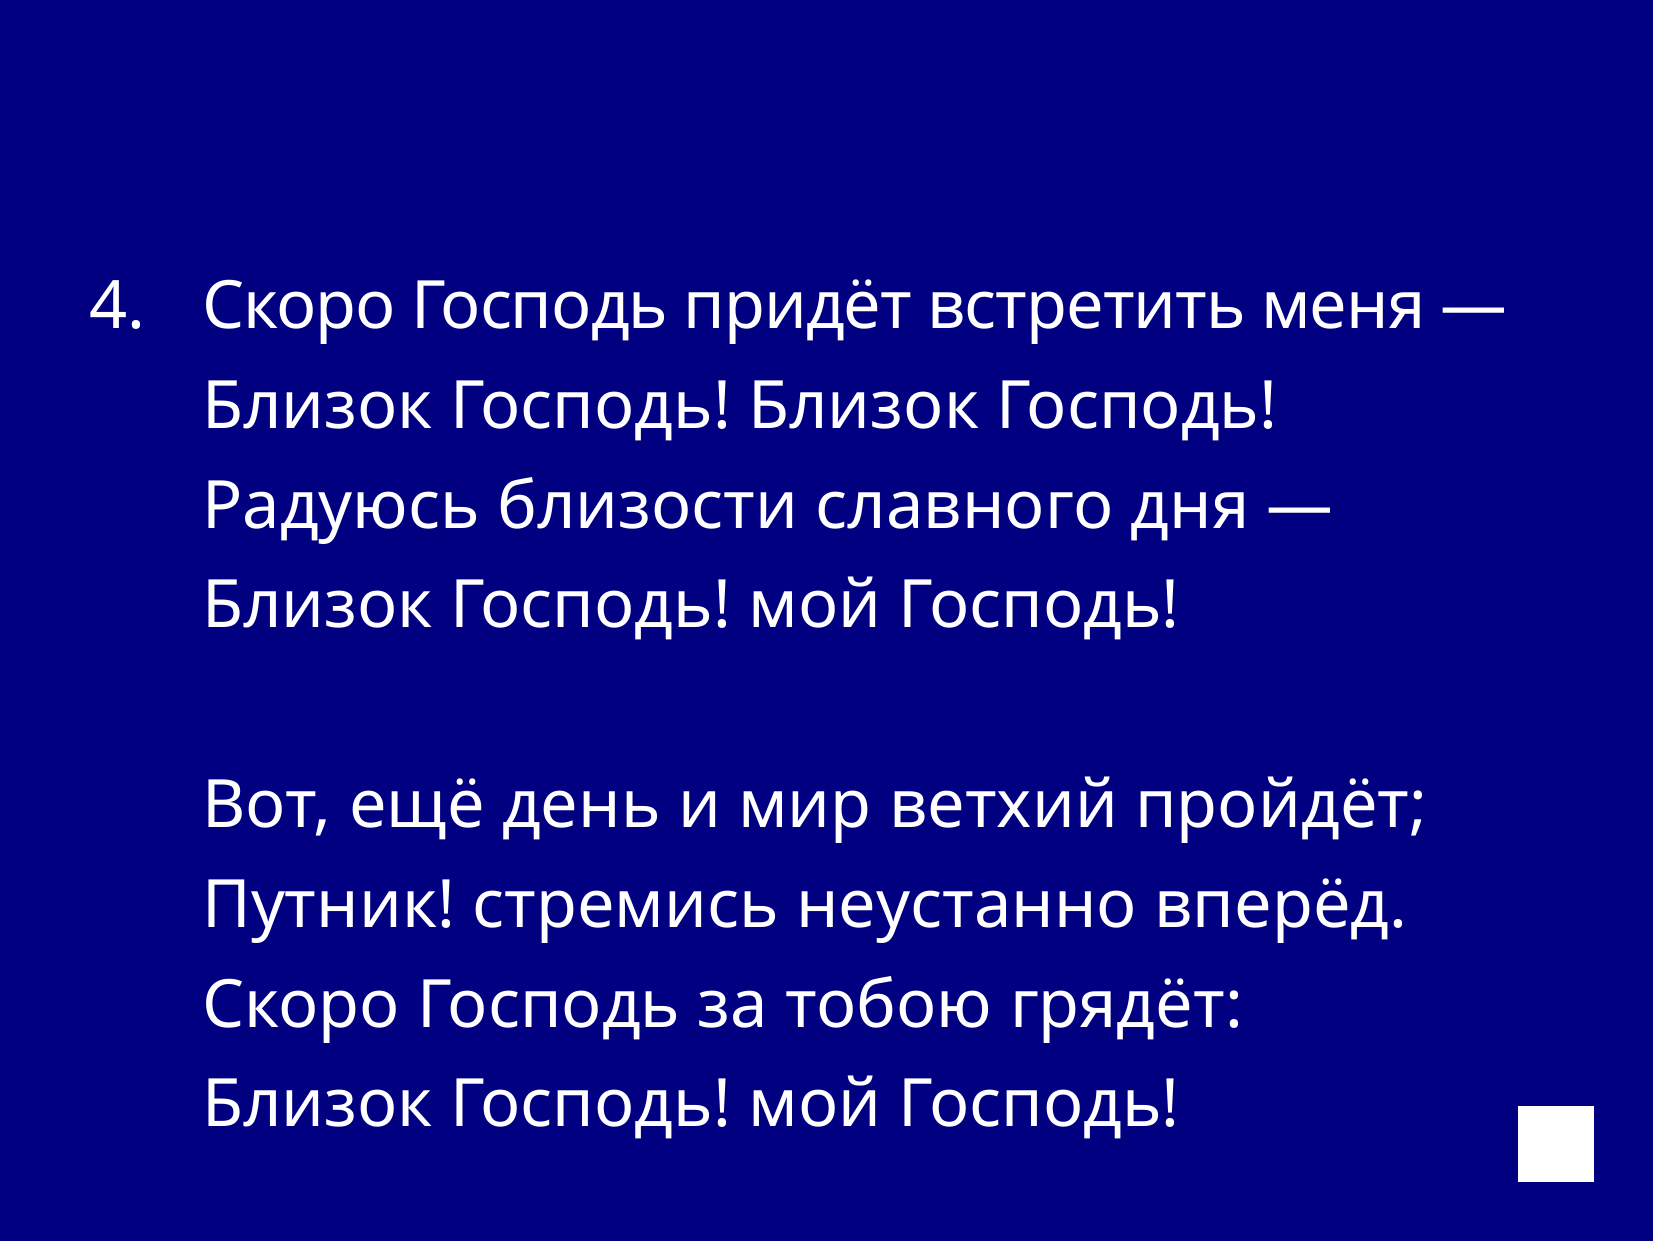

4.	Скоро Господь придёт встретить меня —
	Близок Господь! Близок Господь!
	Радуюсь близости славного дня —
	Близок Господь! мой Господь!
	Вот, ещё день и мир ветхий пройдёт;
	Путник! стремись неустанно вперёд.
	Скоро Господь за тобою грядёт:
	Близок Господь! мой Господь!